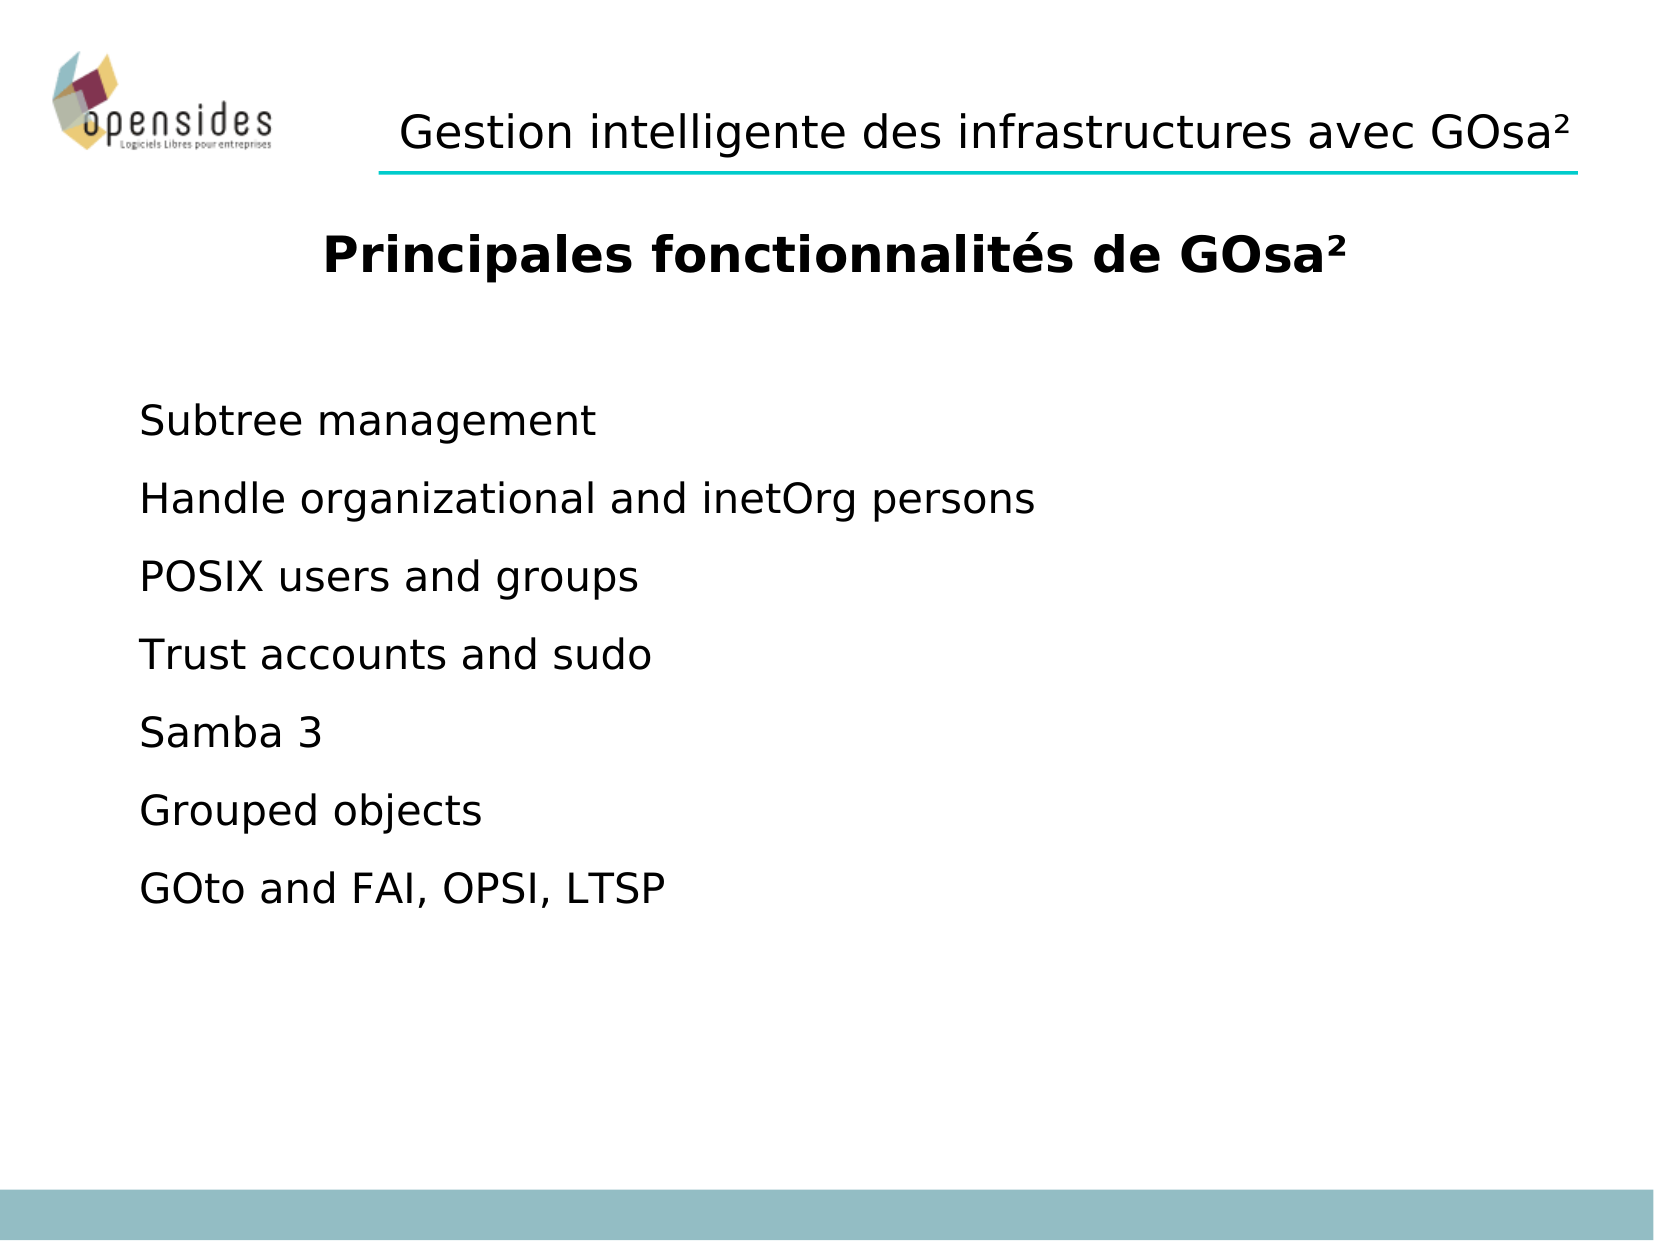

Gestion intelligente des infrastructures avec GOsa²
# Principales fonctionnalités de GOsa²
Subtree management
Handle organizational and inetOrg persons
POSIX users and groups
Trust accounts and sudo
Samba 3
Grouped objects
GOto and FAI, OPSI, LTSP